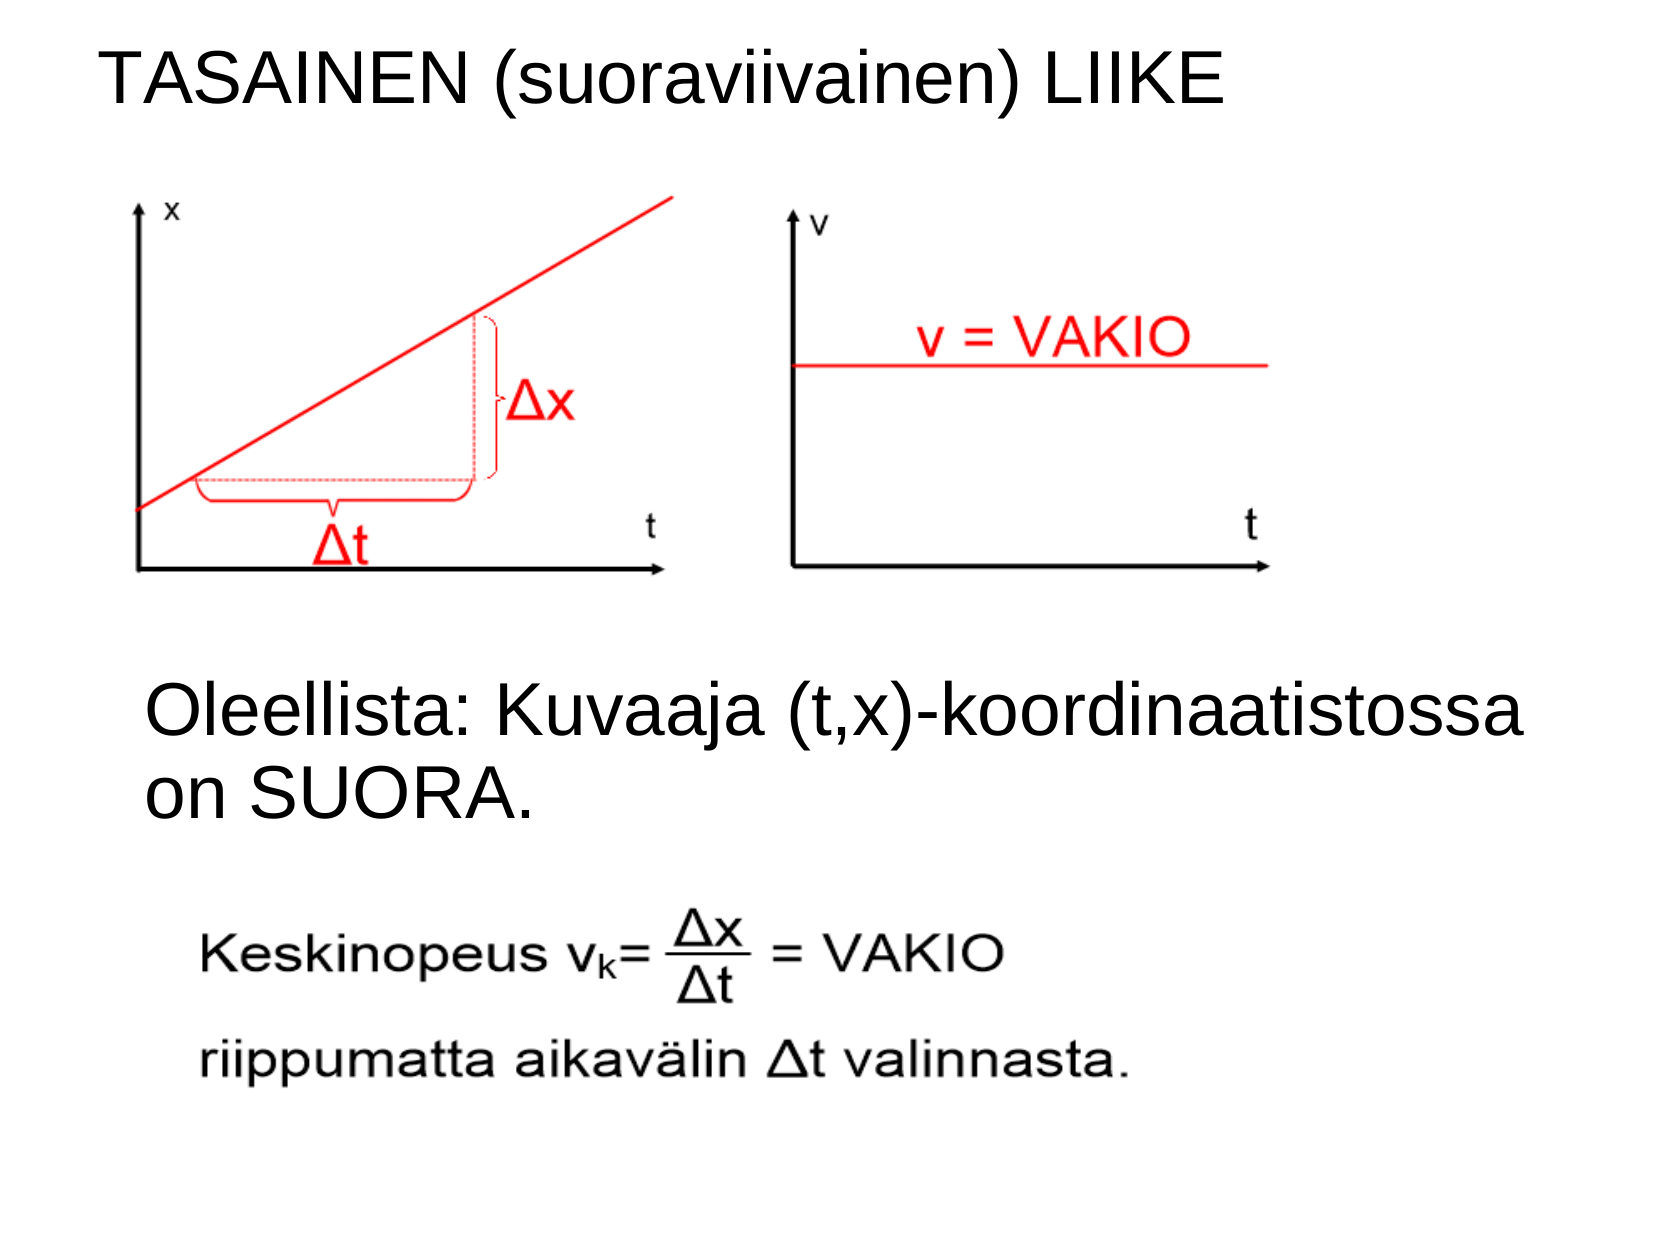

TASAINEN (suoraviivainen) LIIKE
Oleellista: Kuvaaja (t,x)-koordinaatistossa on SUORA.